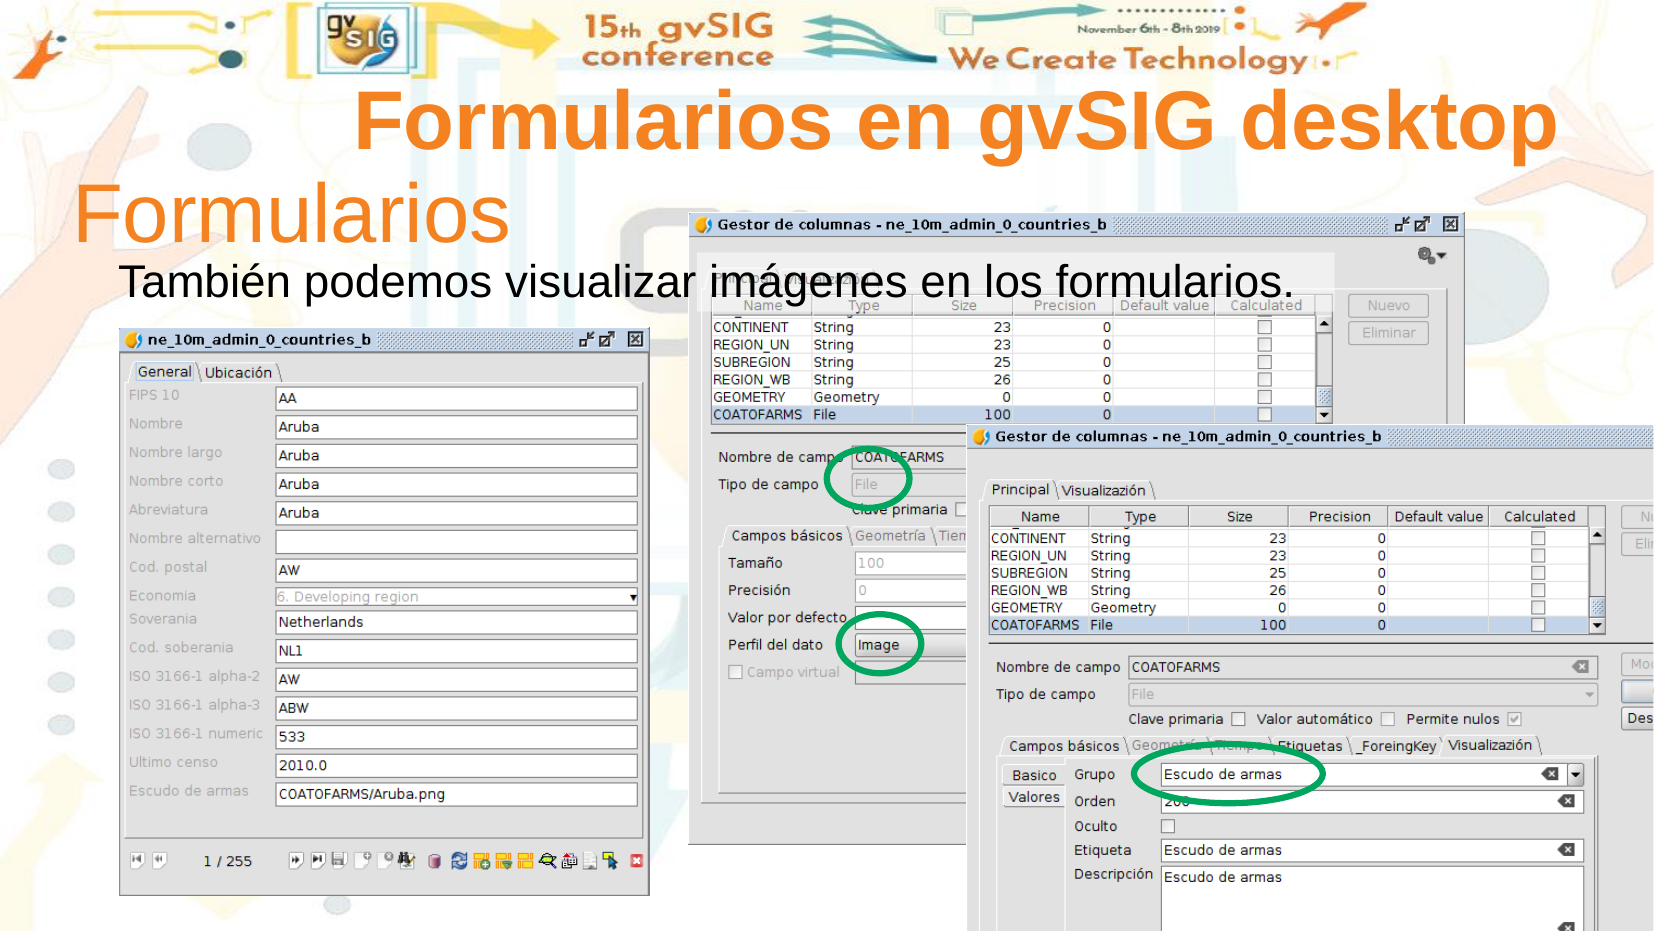

# Formularios en gvSIG desktop
Formularios
También podemos visualizar imágenes en los formularios.